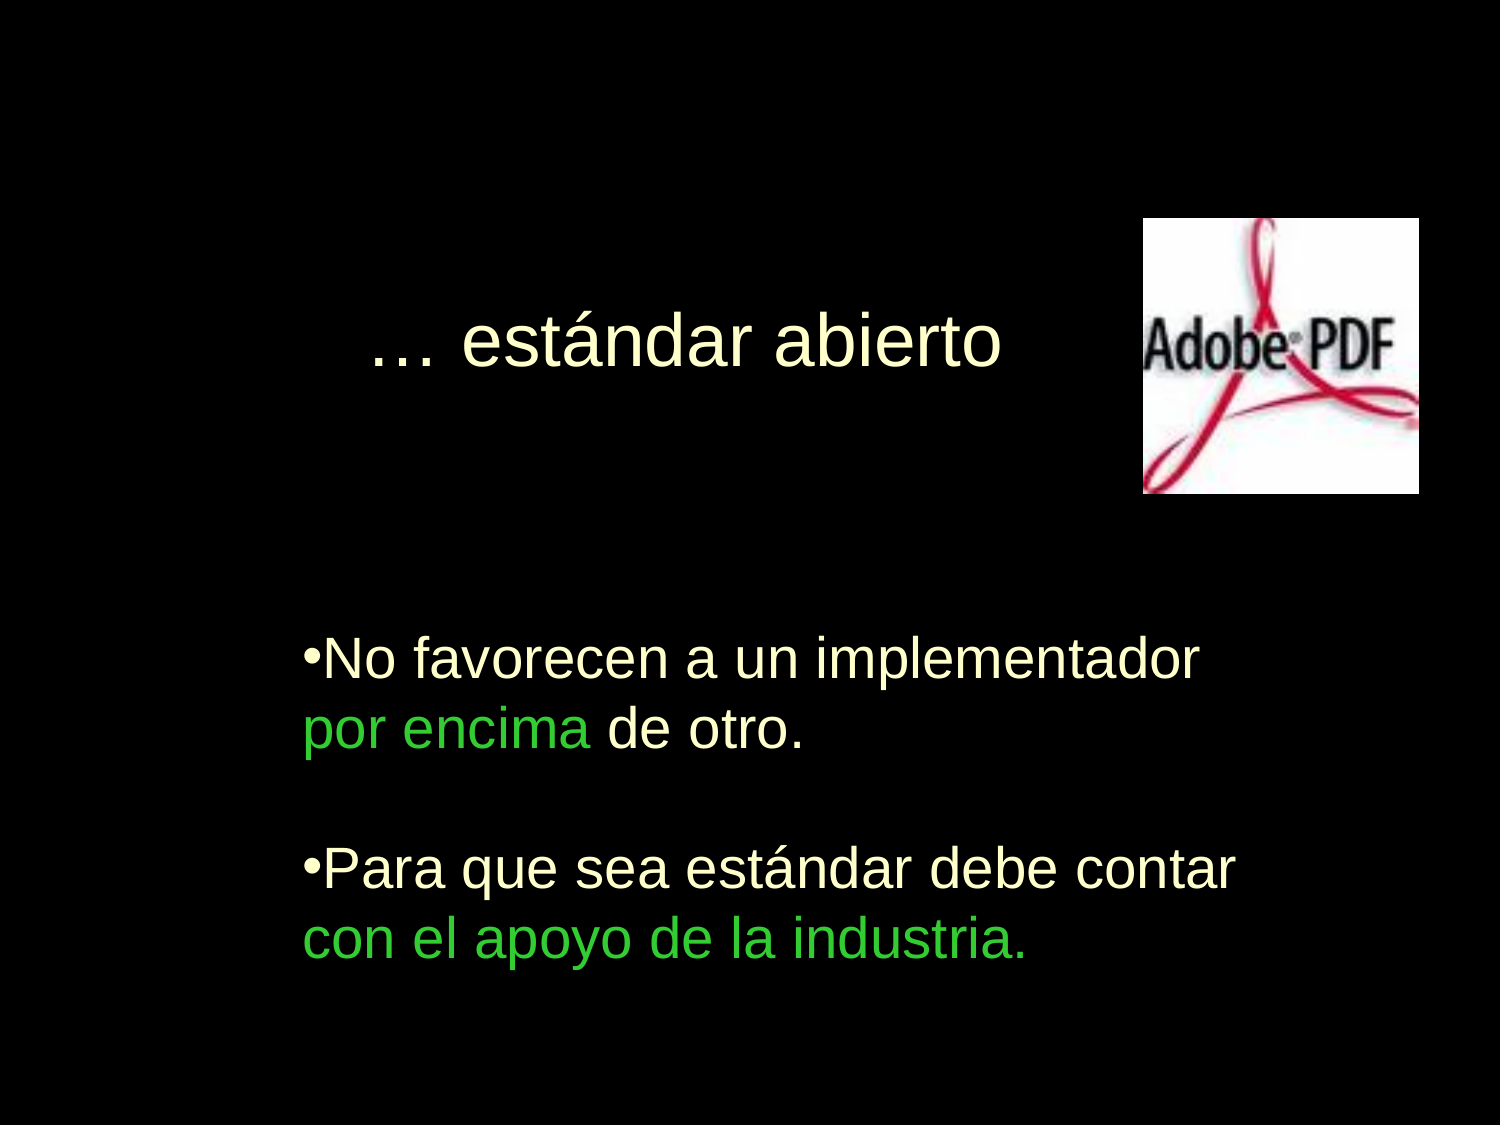

… estándar abierto
No favorecen a un implementador por encima de otro.
Para que sea estándar debe contar con el apoyo de la industria.